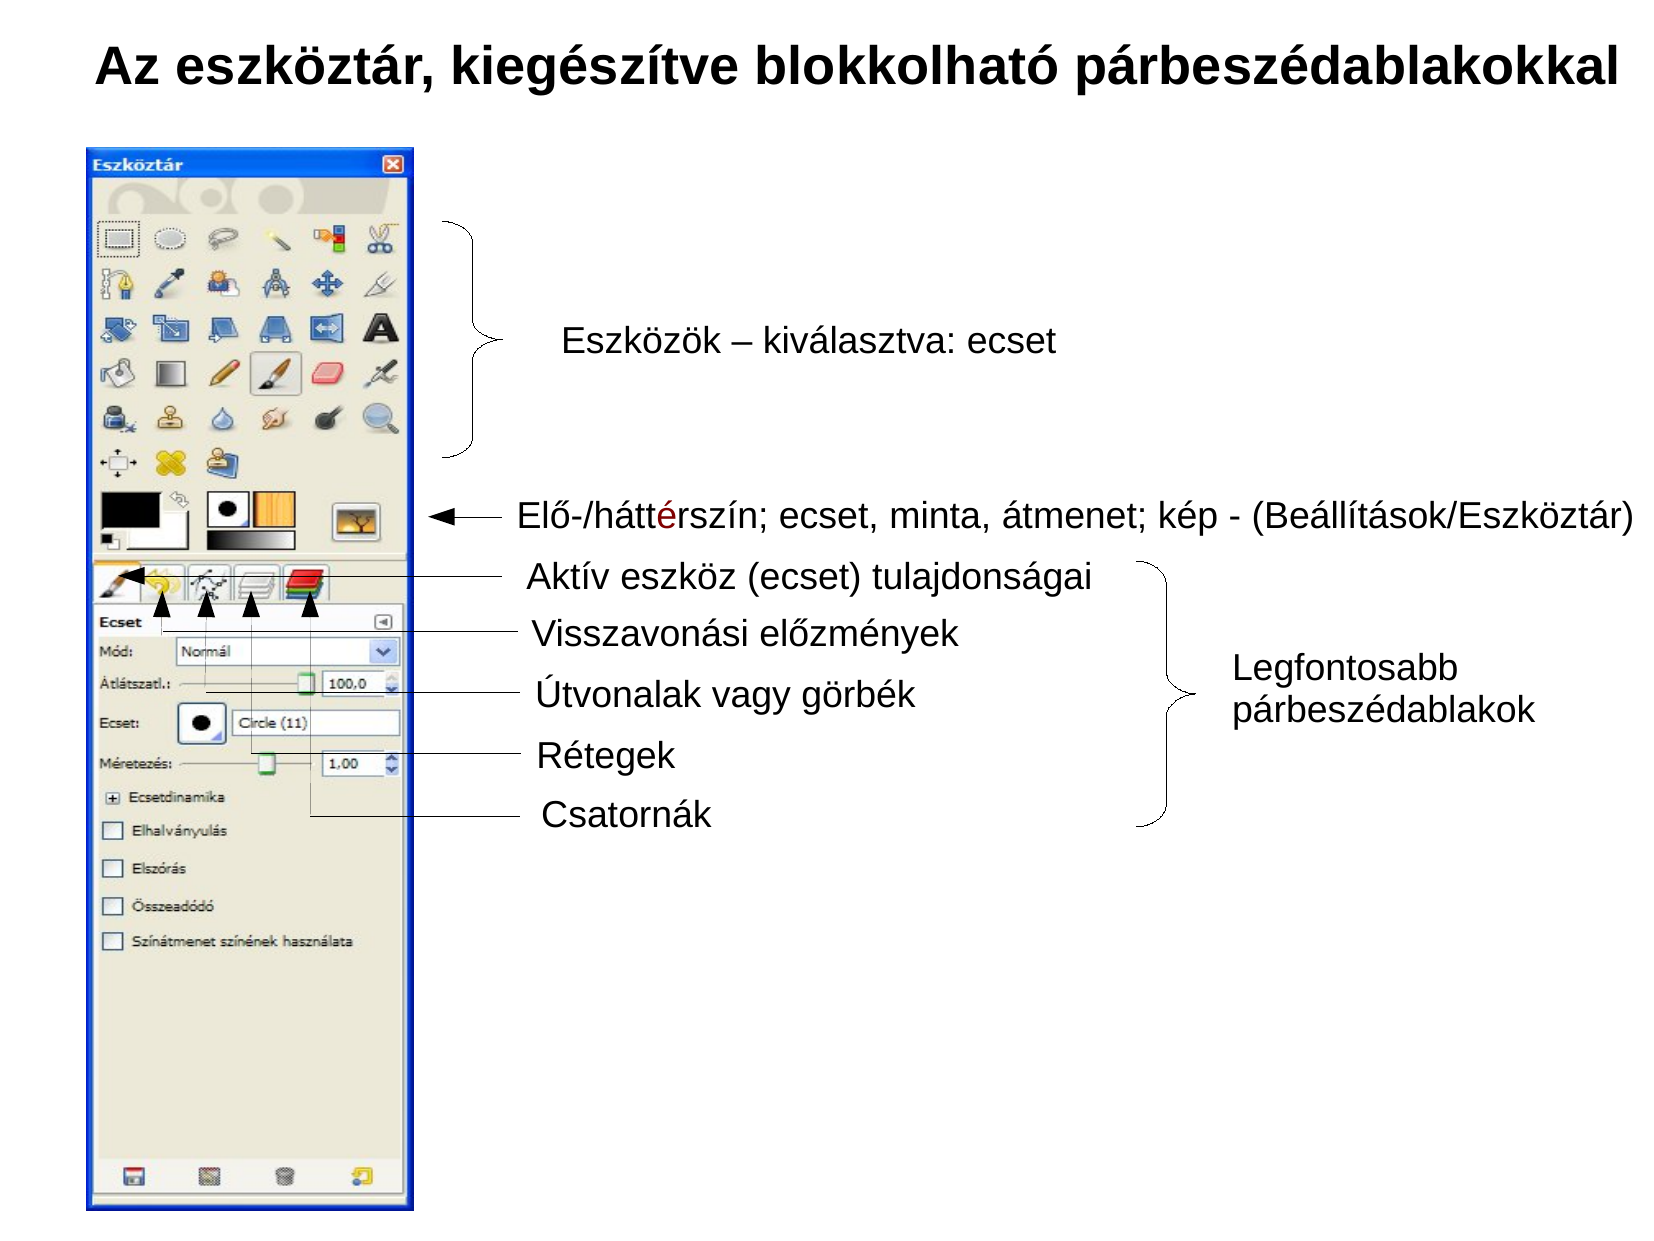

Az eszköztár, kiegészítve blokkolható párbeszédablakokkal
Eszközök – kiválasztva: ecset
Elő-/háttérszín; ecset, minta, átmenet; kép - (Beállítások/Eszköztár)
Aktív eszköz (ecset) tulajdonságai
Visszavonási előzmények
Legfontosabb
párbeszédablakok
Útvonalak vagy görbék
Rétegek
Csatornák